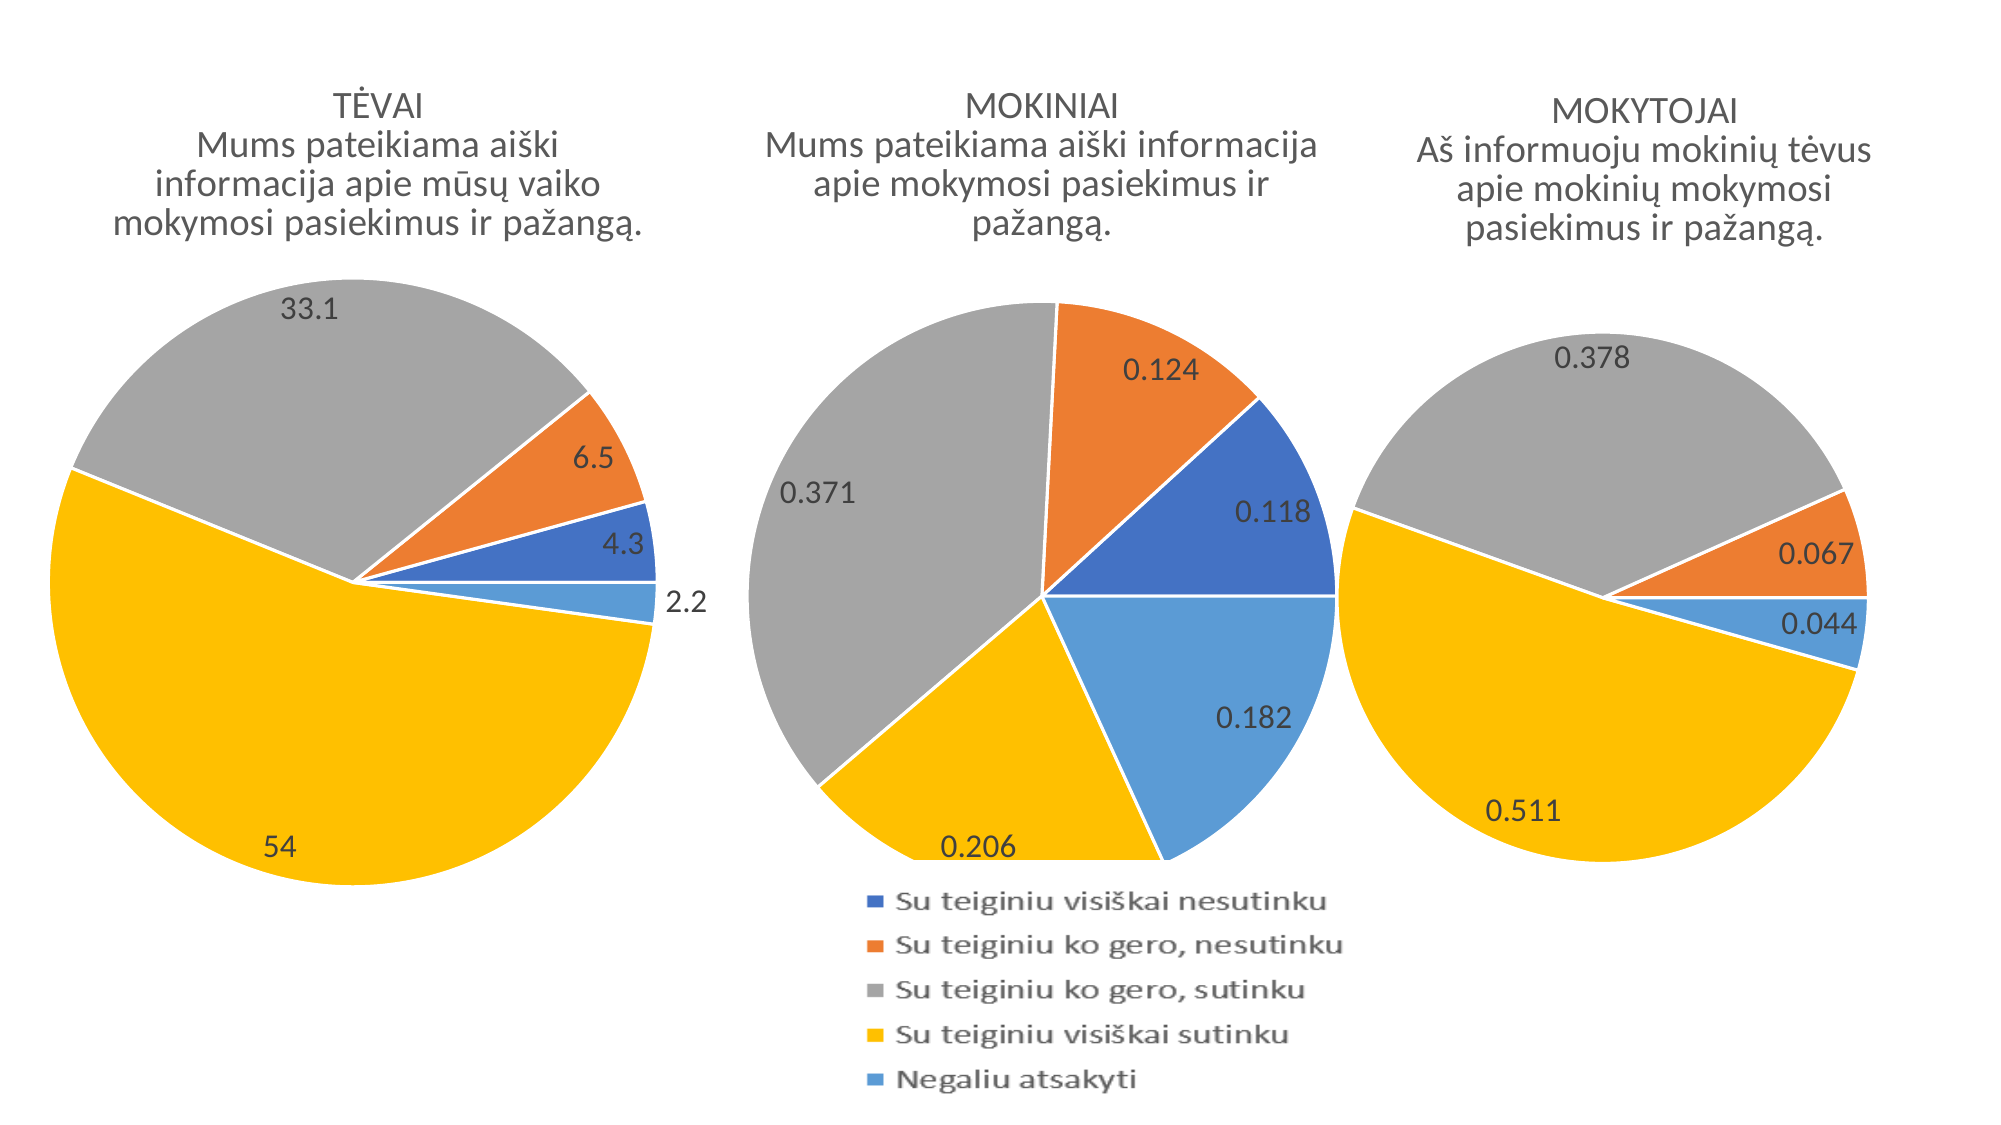

### Chart: TĖVAI
Mums pateikiama aiški informacija apie mūsų vaiko mokymosi pasiekimus ir pažangą.
| Category | Mums pateikiama aiški informacija apie mūsų vaiko mokymosi pasiekimus ir pažangą. |
|---|---|
| 1-asis ketvirtis | 4.3 |
| 2-asis ketvirtis | 6.5 |
| 3-iasis ketvirtis | 33.1 |
| 4-asis ketvirtis | 54.0 |
| None | 2.2 |
### Chart: MOKINIAI
Mums pateikiama aiški informacija apie mokymosi pasiekimus ir pažangą.
| Category | Mokytojai informuoja mano tėvus apie tai, kaip man sekasi mokykloje |
|---|---|
| Su teiginiu visiškai nesutinku | 0.118 |
| Su teiginiu ko gero, nesutinku | 0.124 |
| Su teiginiu ko gero, sutinku | 0.371 |
| Su teiginiu visiškai sutinku | 0.206 |
| Negaliu atsakyti | 0.182 |
### Chart: MOKYTOJAI
Aš informuoju mokinių tėvus apie mokinių mokymosi pasiekimus ir pažangą.
| Category | Aš informuoju mokinių tėvus apie mokinių mokymosi pasiekimus ir pažangą. |
|---|---|
| Su teiginiu visiškai nesutinku | 0.0 |
| Su teiginiu ko gero, nesutinku | 0.067 |
| Su teiginiu ko gero, sutinku | 0.378 |
| Su teiginiu visiškai sutinku | 0.511 |
| Negaliu atsakyti | 0.044 |